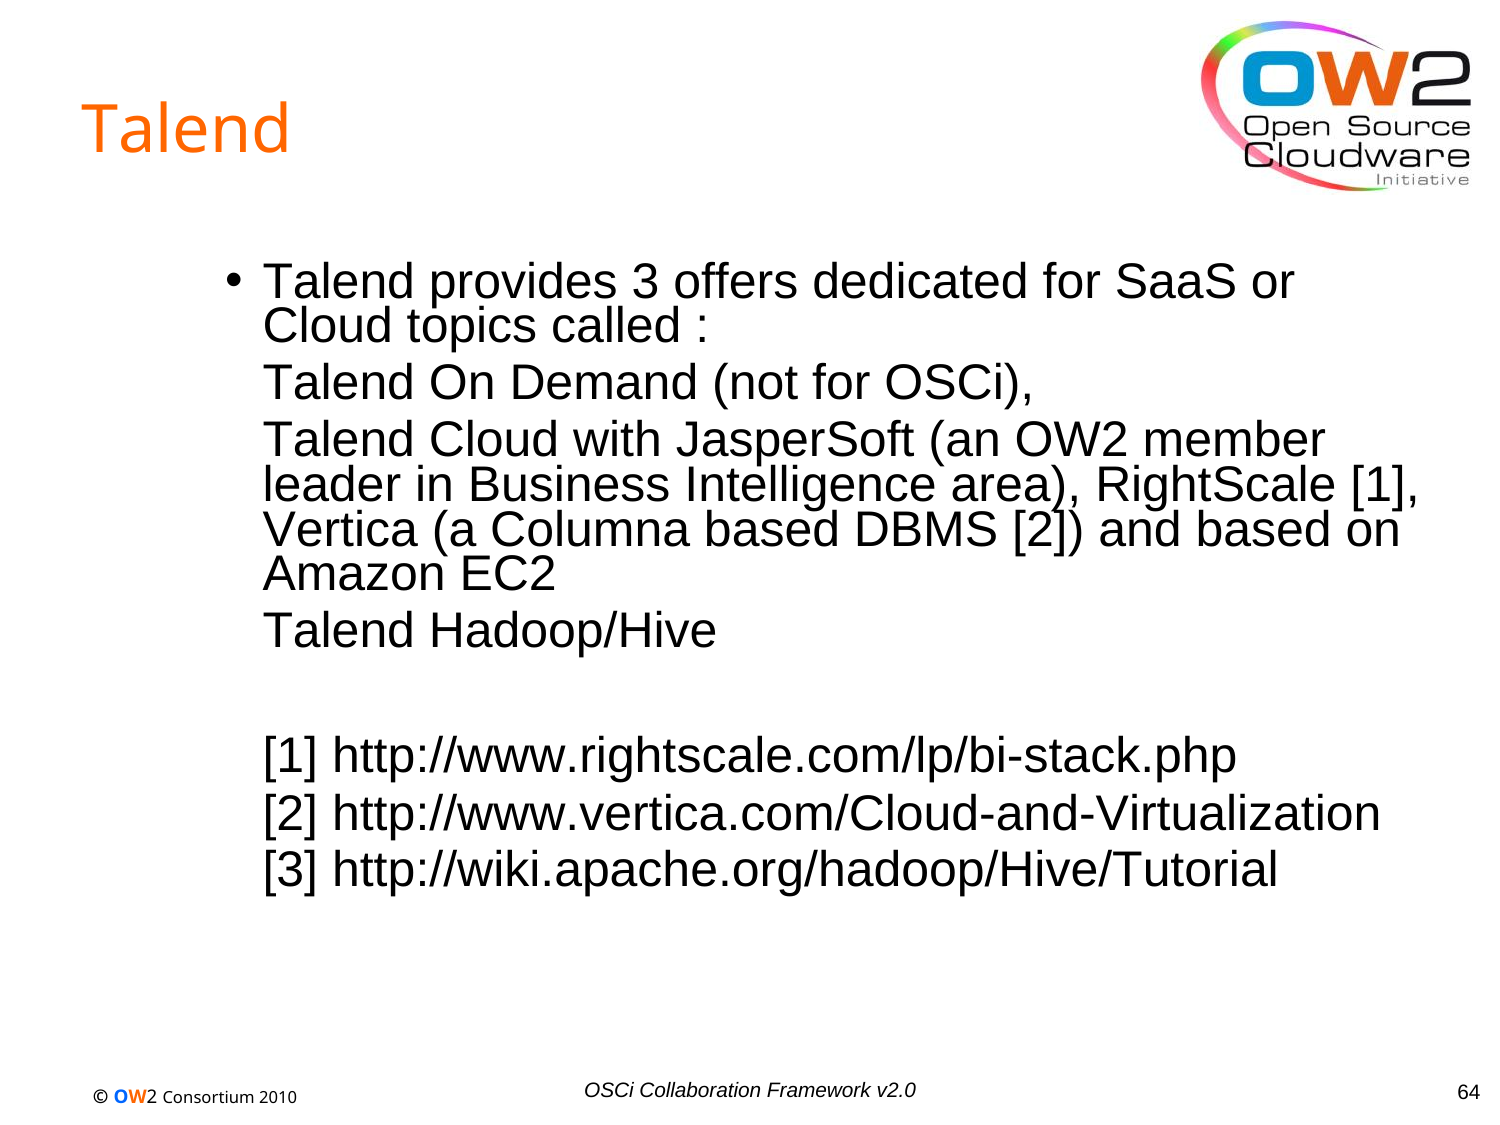

# Talend
Talend provides 3 offers dedicated for SaaS or Cloud topics called :
Talend On Demand (not for OSCi),
Talend Cloud with JasperSoft (an OW2 member leader in Business Intelligence area), RightScale [1], Vertica (a Columna based DBMS [2]) and based on Amazon EC2
Talend Hadoop/Hive
[1] http://www.rightscale.com/lp/bi-stack.php
[2] http://www.vertica.com/Cloud-and-Virtualization
[3] http://wiki.apache.org/hadoop/Hive/Tutorial